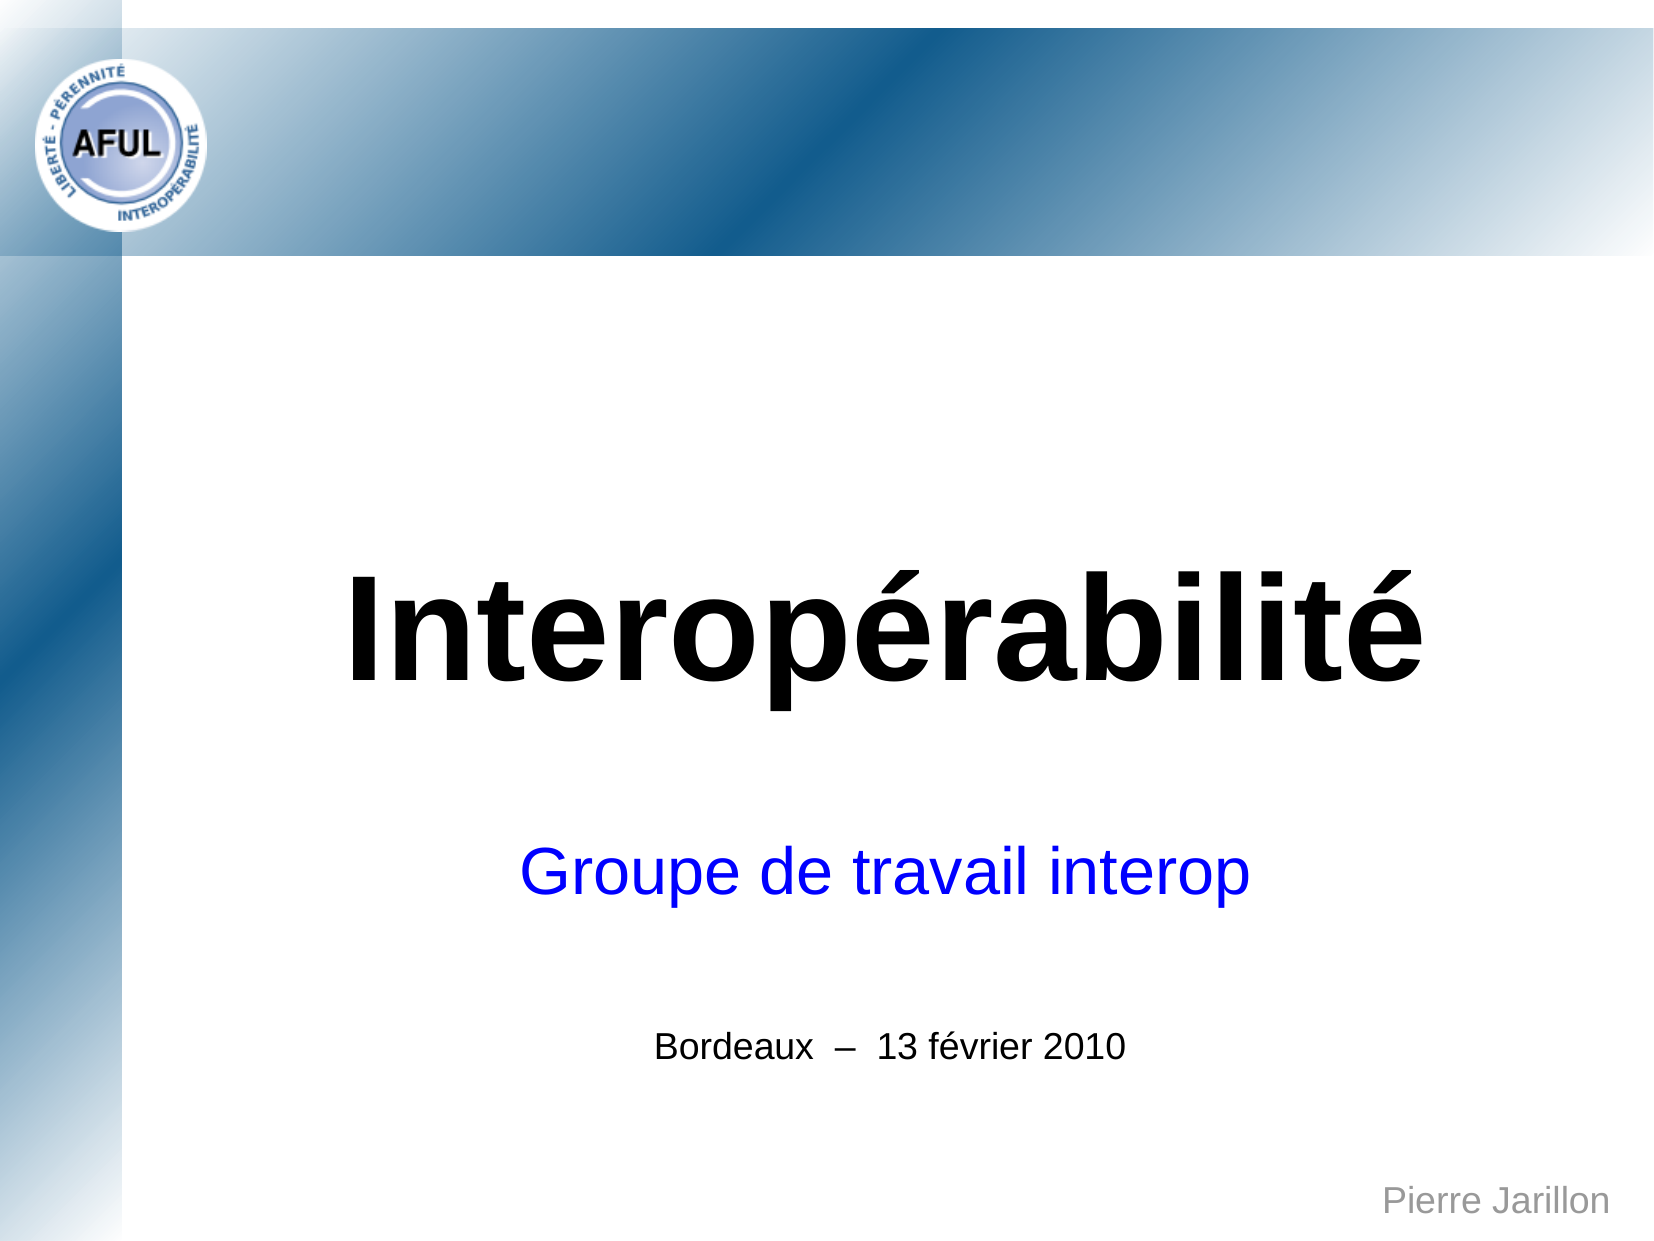

Interopérabilité
Groupe de travail interop
Bordeaux – 13 février 2010